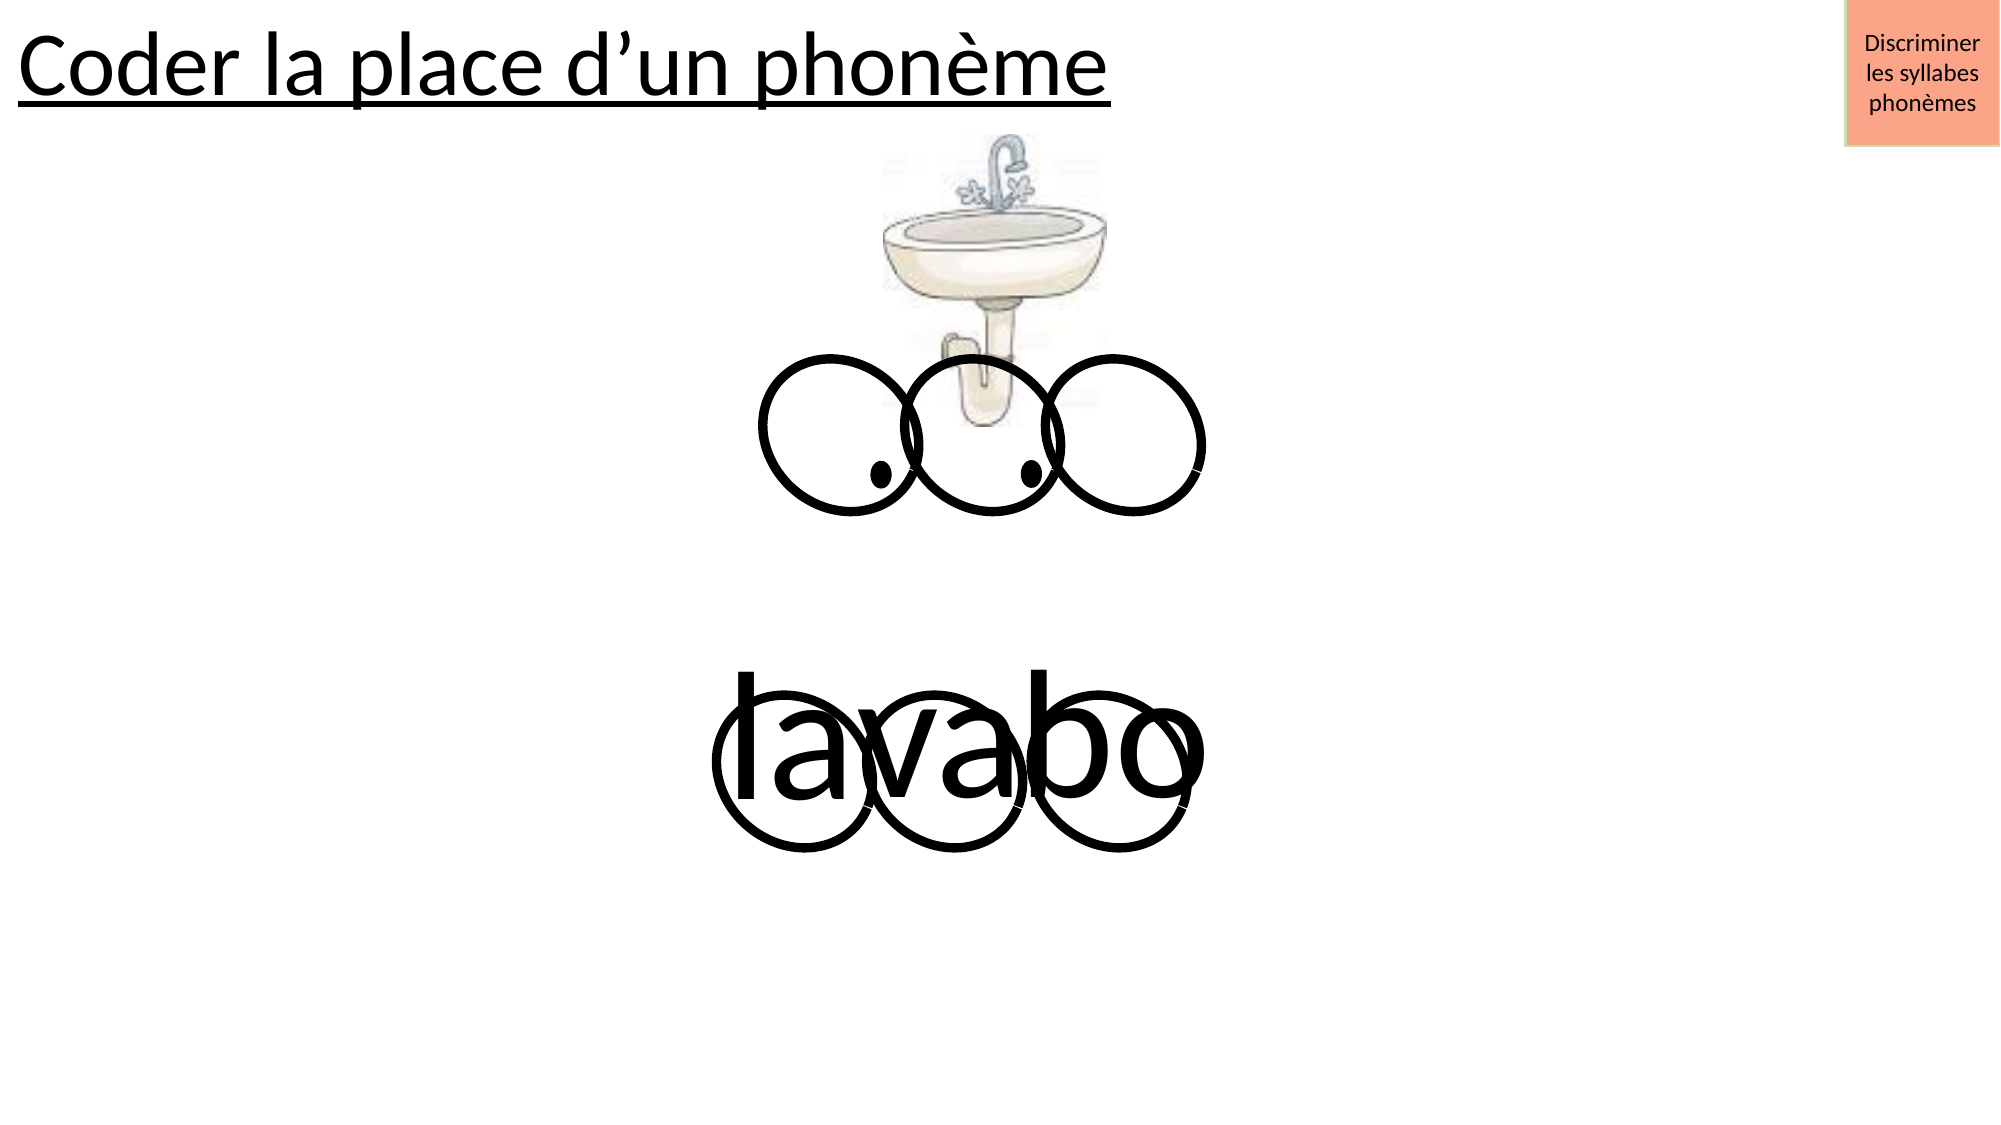

Coder la place d’un phonème
Discriminer les syllabes phonèmes
va
bo
la